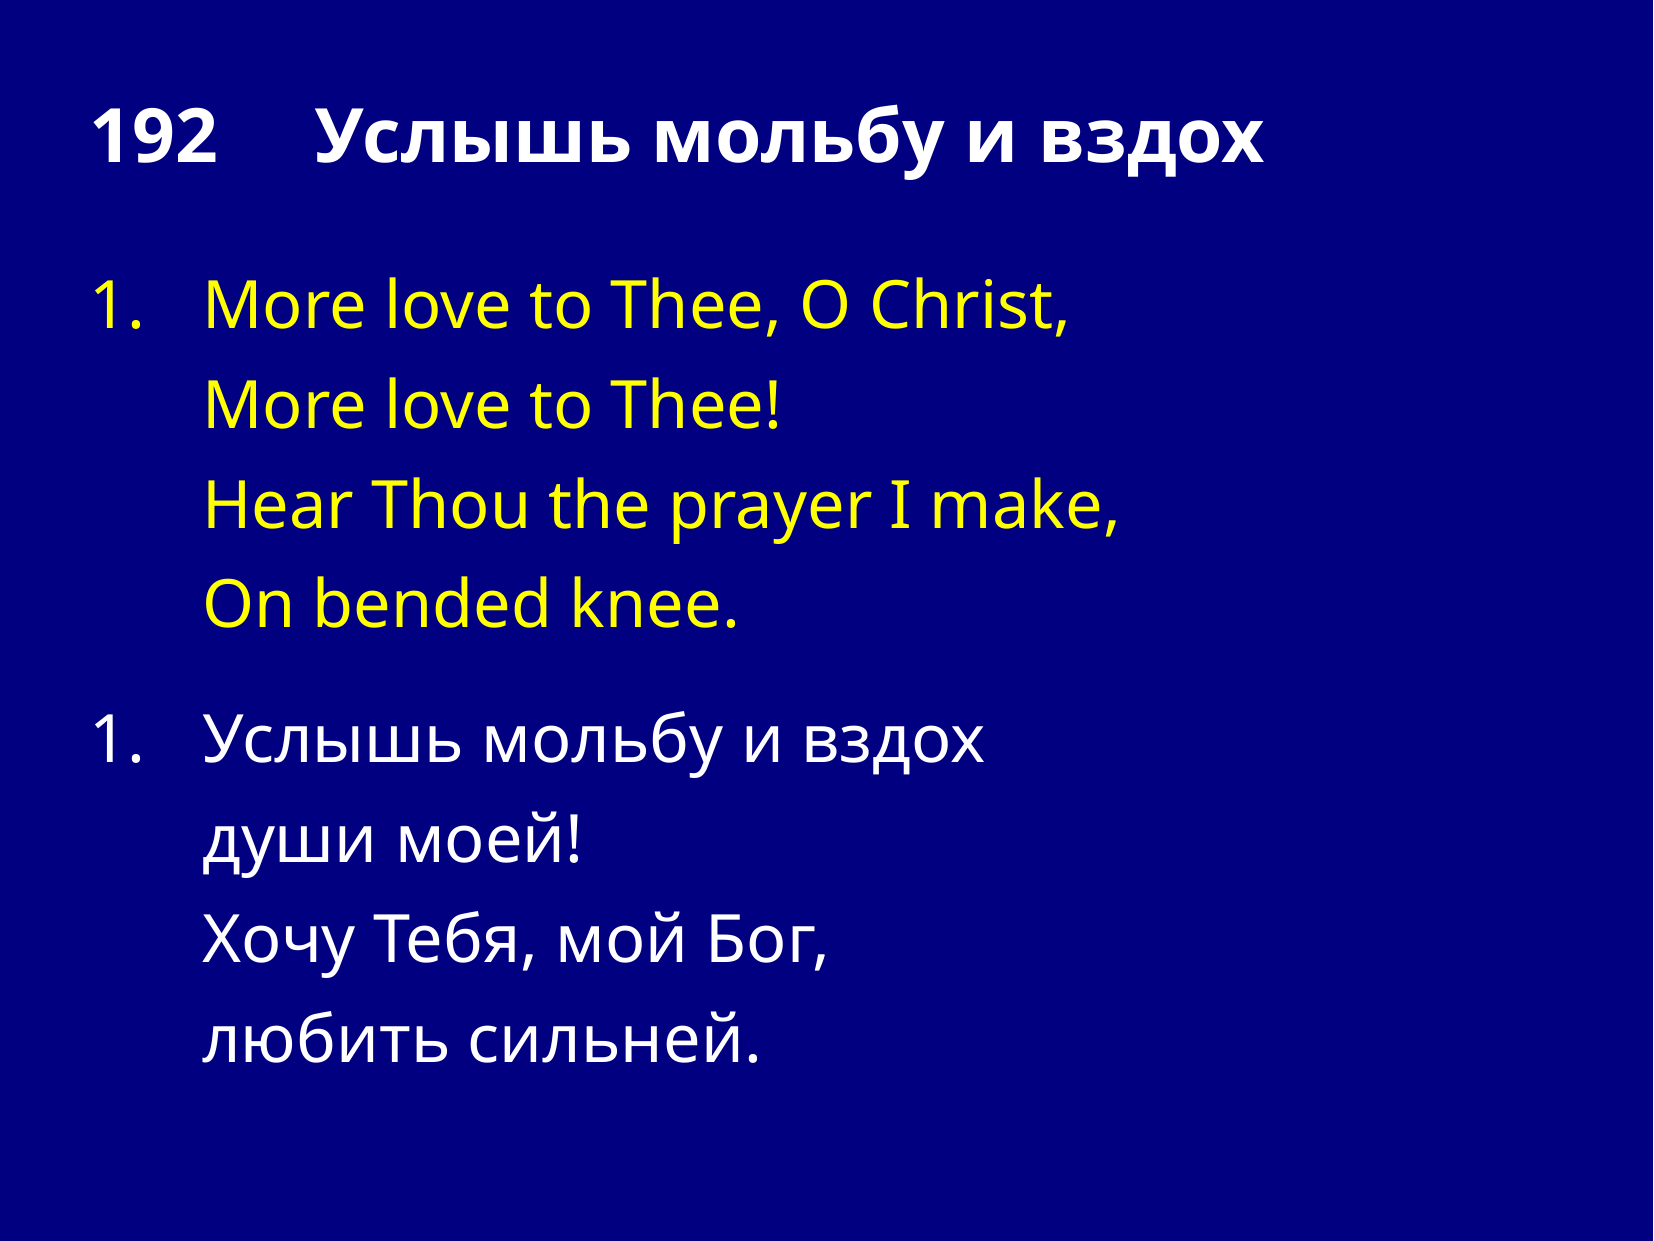

192	Услышь мольбу и вздох
1.	More love to Thee, O Christ,
	More love to Thee!
	Hear Thou the prayer I make,
	On bended knee.
1.	Услышь мольбу и вздох
	души моей!
	Хочу Тебя, мой Бог,
	любить сильней.